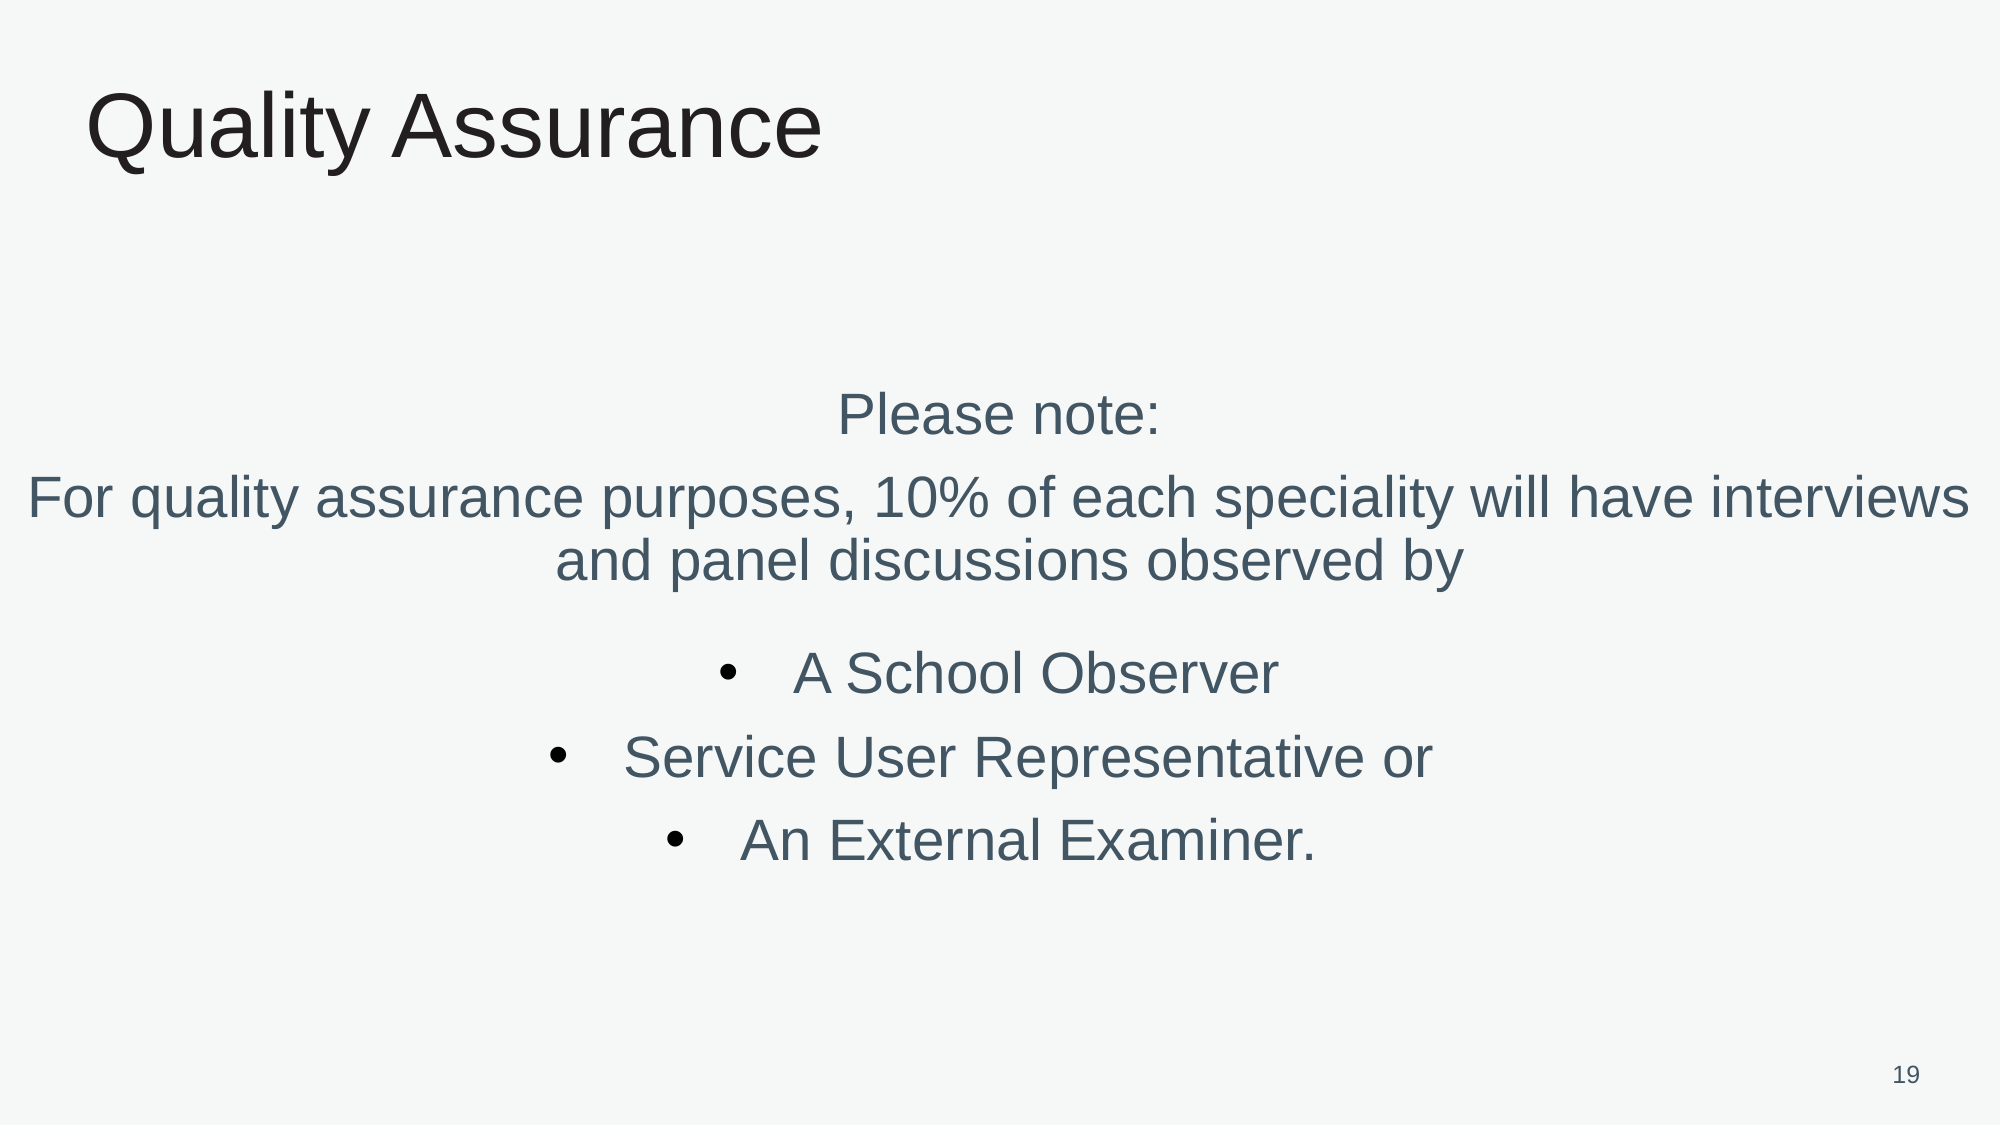

# Please note:
For quality assurance purposes, 10% of each speciality will have interviews and panel discussions observed by
A School Observer
Service User Representative or
An External Examiner.
Quality Assurance